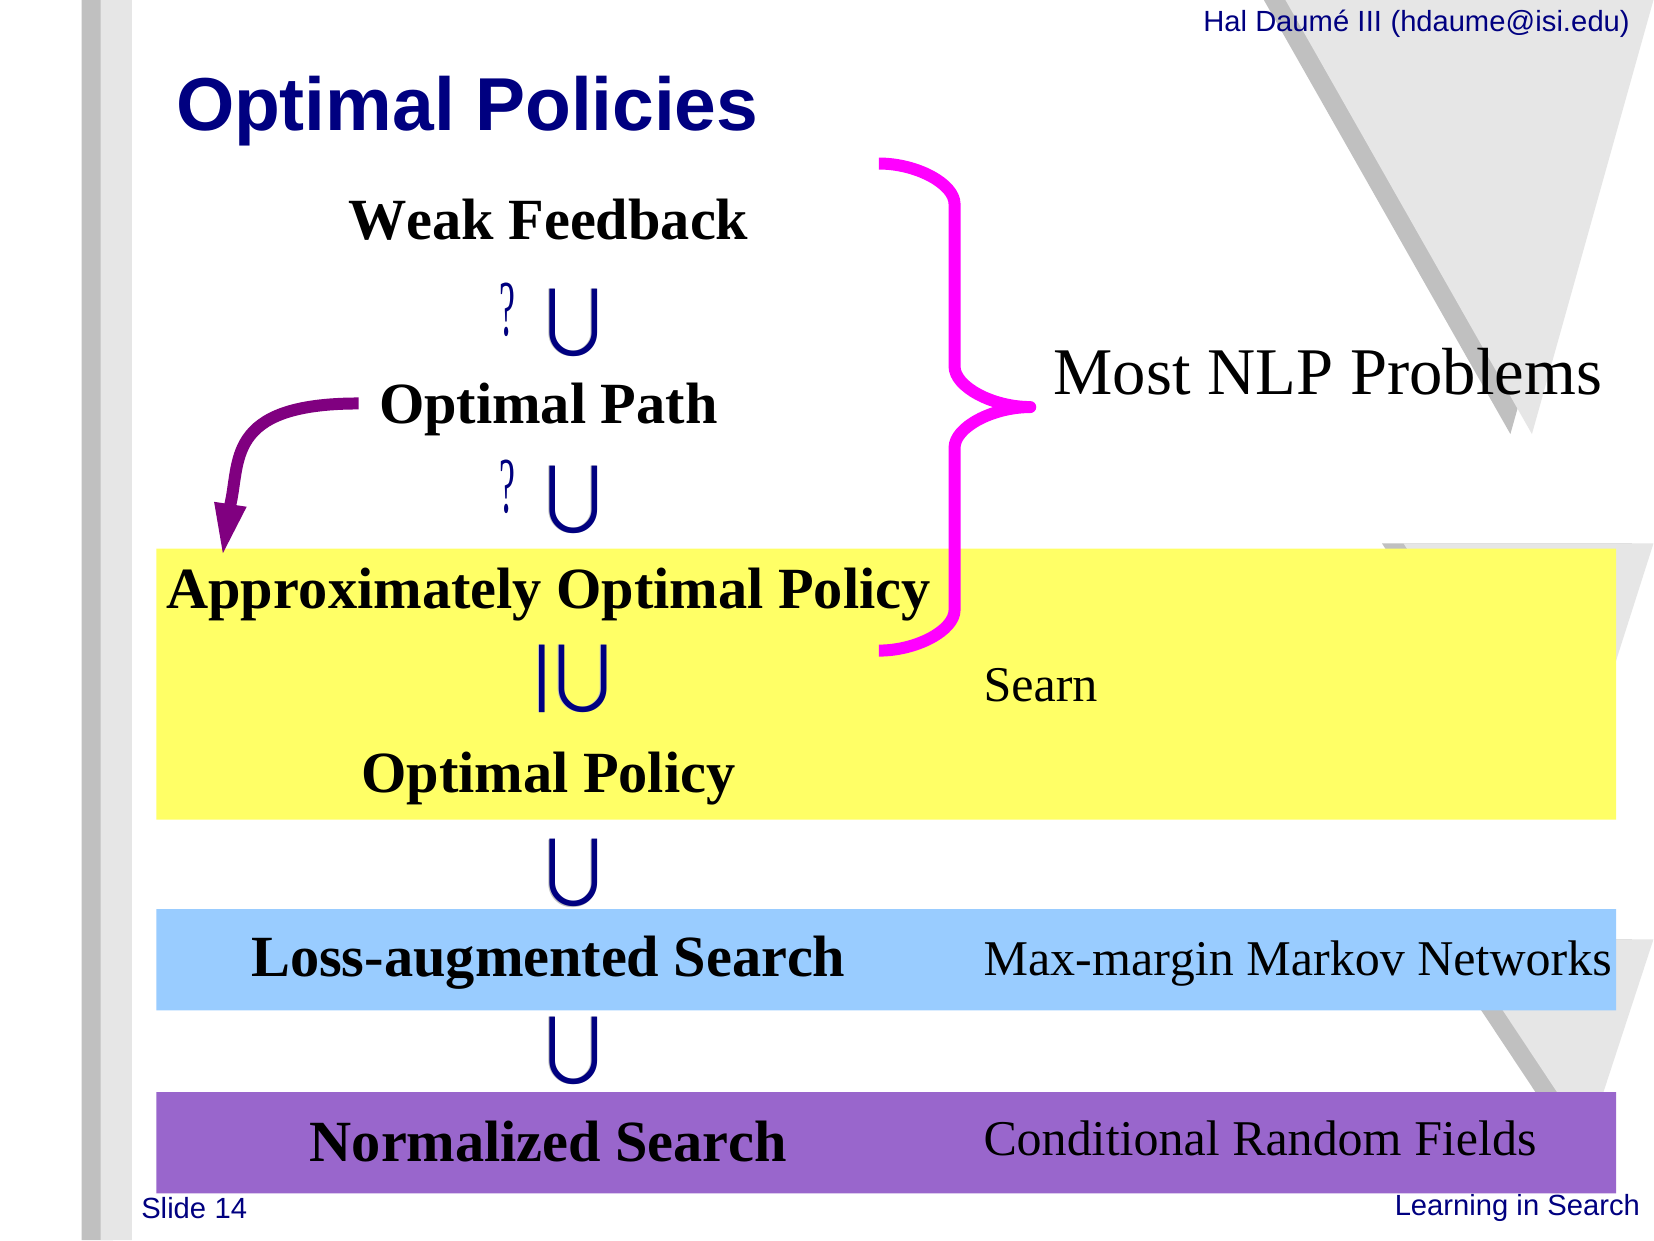

# Optimal Policies
Weak Feedback
⊃
?
⊃
?
⊇
⊃
⊃
Most NLP Problems
Optimal Path
Searn
Max-margin Markov Networks
Conditional Random Fields
Approximately Optimal Policy
Optimal Policy
Loss-augmented Search
Normalized Search